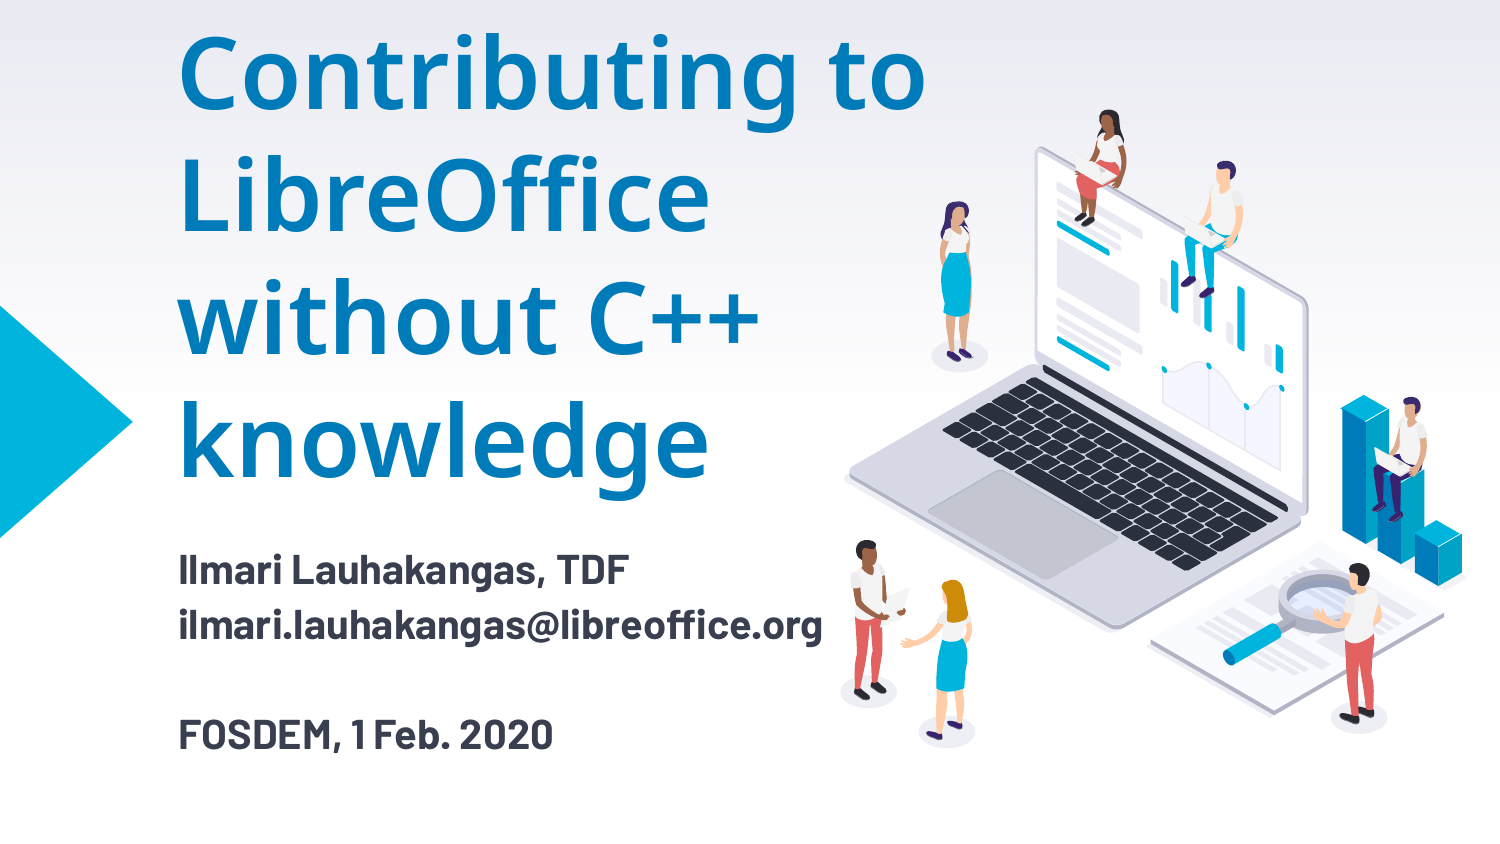

# Contributing to LibreOffice without C++ knowledge
Ilmari Lauhakangas, TDF
ilmari.lauhakangas@libreoffice.org
FOSDEM, 1 Feb. 2020